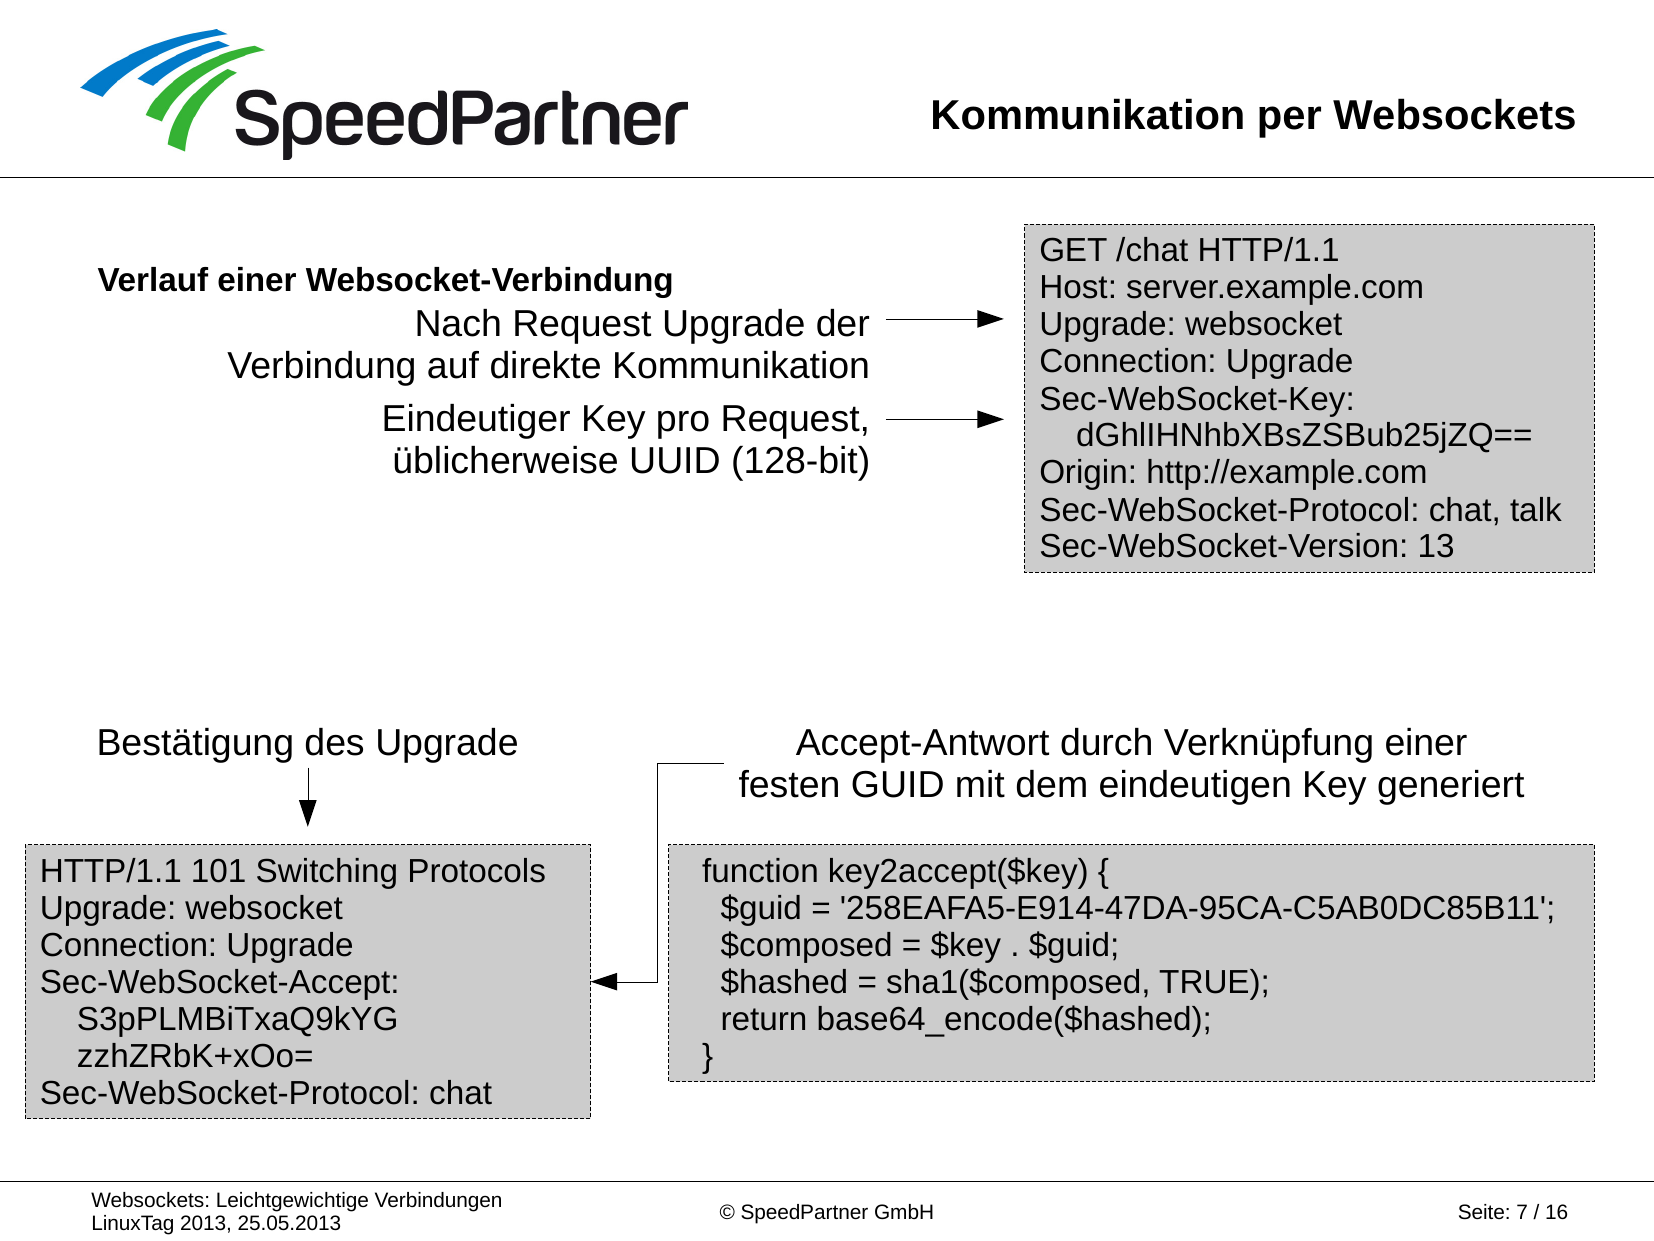

# Kommunikation per Websockets
GET /chat HTTP/1.1
Host: server.example.com
Upgrade: websocket
Connection: Upgrade
Sec-WebSocket-Key:
 dGhlIHNhbXBsZSBub25jZQ==
Origin: http://example.com
Sec-WebSocket-Protocol: chat, talk
Sec-WebSocket-Version: 13
Verlauf einer Websocket-Verbindung
Nach Request Upgrade der
Verbindung auf direkte Kommunikation
Eindeutiger Key pro Request,
üblicherweise UUID (128-bit)
Bestätigung des Upgrade
Accept-Antwort durch Verknüpfung einer
festen GUID mit dem eindeutigen Key generiert
HTTP/1.1 101 Switching Protocols
Upgrade: websocket
Connection: Upgrade
Sec-WebSocket-Accept:
 S3pPLMBiTxaQ9kYG
 zzhZRbK+xOo=
Sec-WebSocket-Protocol: chat
 function key2accept($key) {
 $guid = '258EAFA5-E914-47DA-95CA-C5AB0DC85B11';
 $composed = $key . $guid;
 $hashed = sha1($composed, TRUE);
 return base64_encode($hashed);
 }